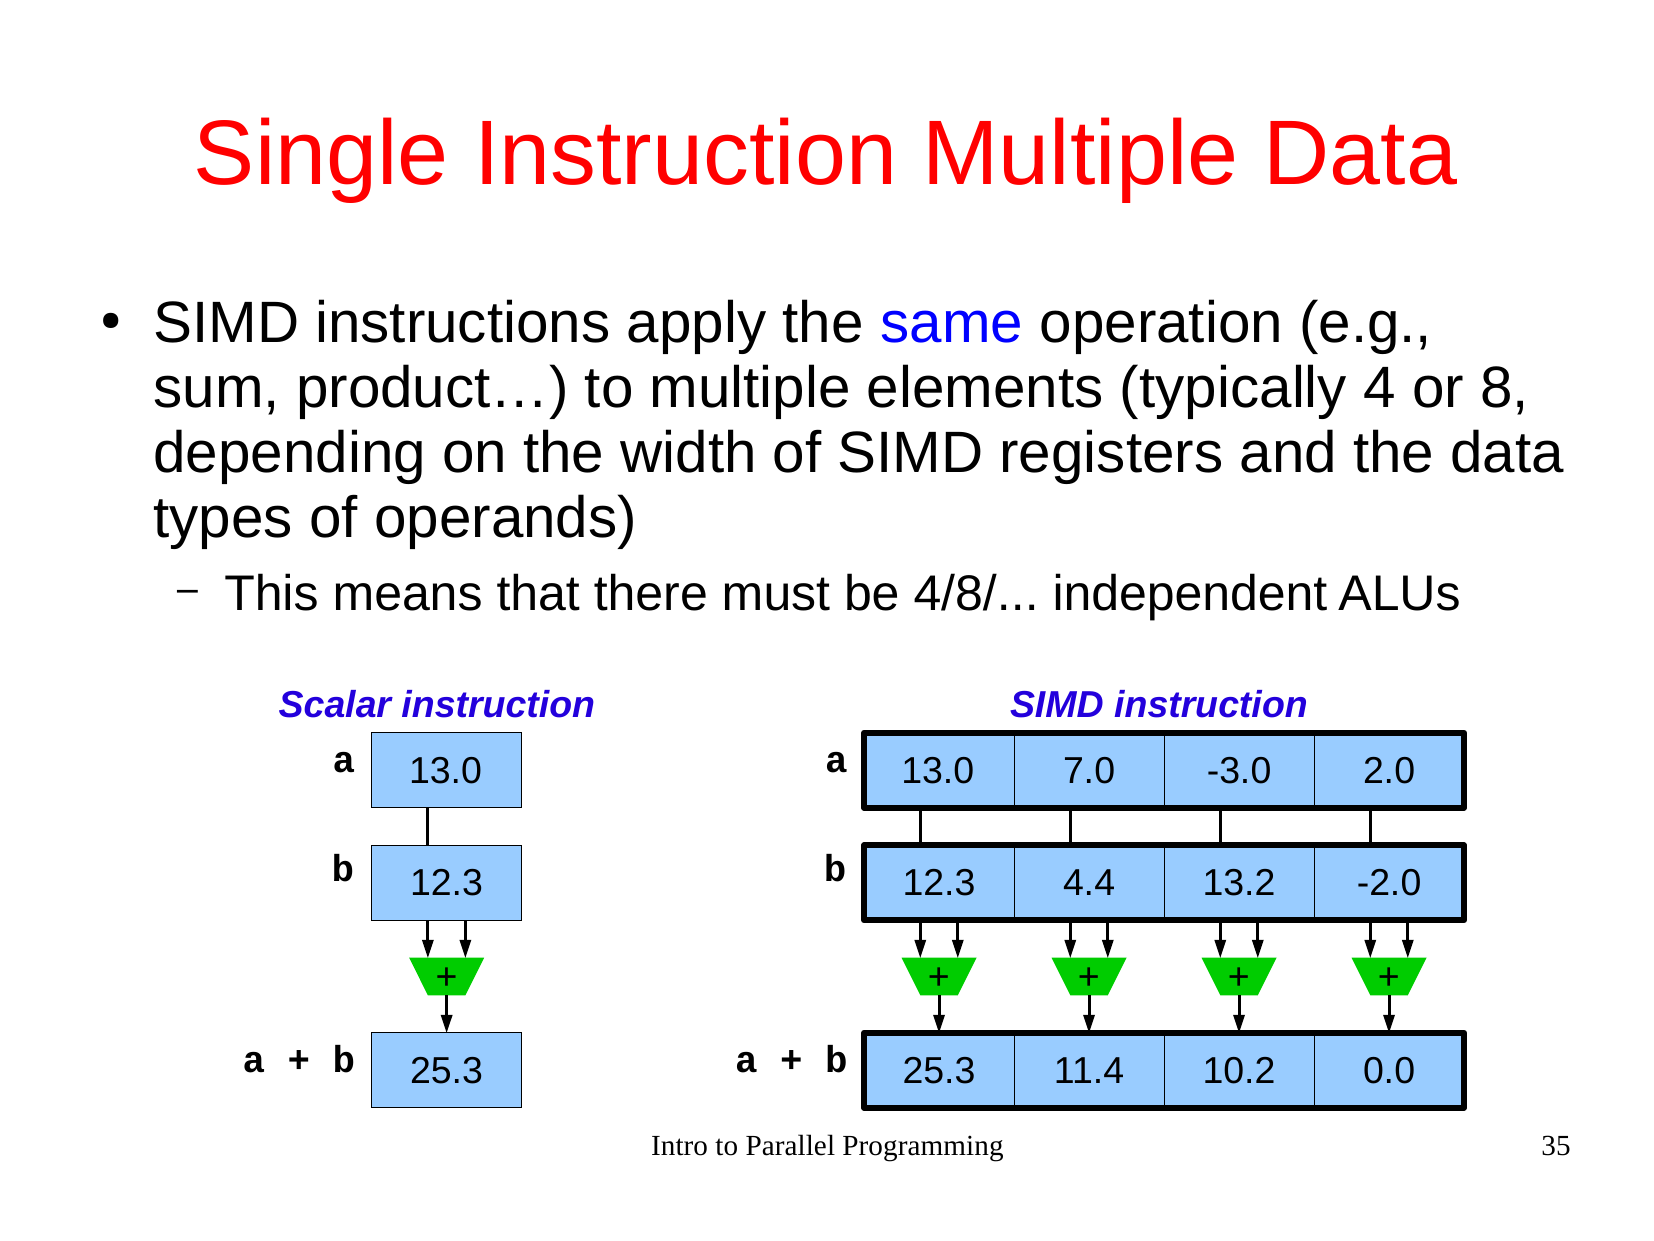

# Single Instruction Multiple Data
SIMD instructions apply the same operation (e.g., sum, product…) to multiple elements (typically 4 or 8, depending on the width of SIMD registers and the data types of operands)
This means that there must be 4/8/... independent ALUs
Scalar instruction
SIMD instruction
a
13.0
a
13.0
7.0
-3.0
2.0
b
b
12.3
12.3
4.4
13.2
-2.0
+
+
+
+
+
a + b
25.3
a + b
25.3
11.4
10.2
0.0
Intro to Parallel Programming
35